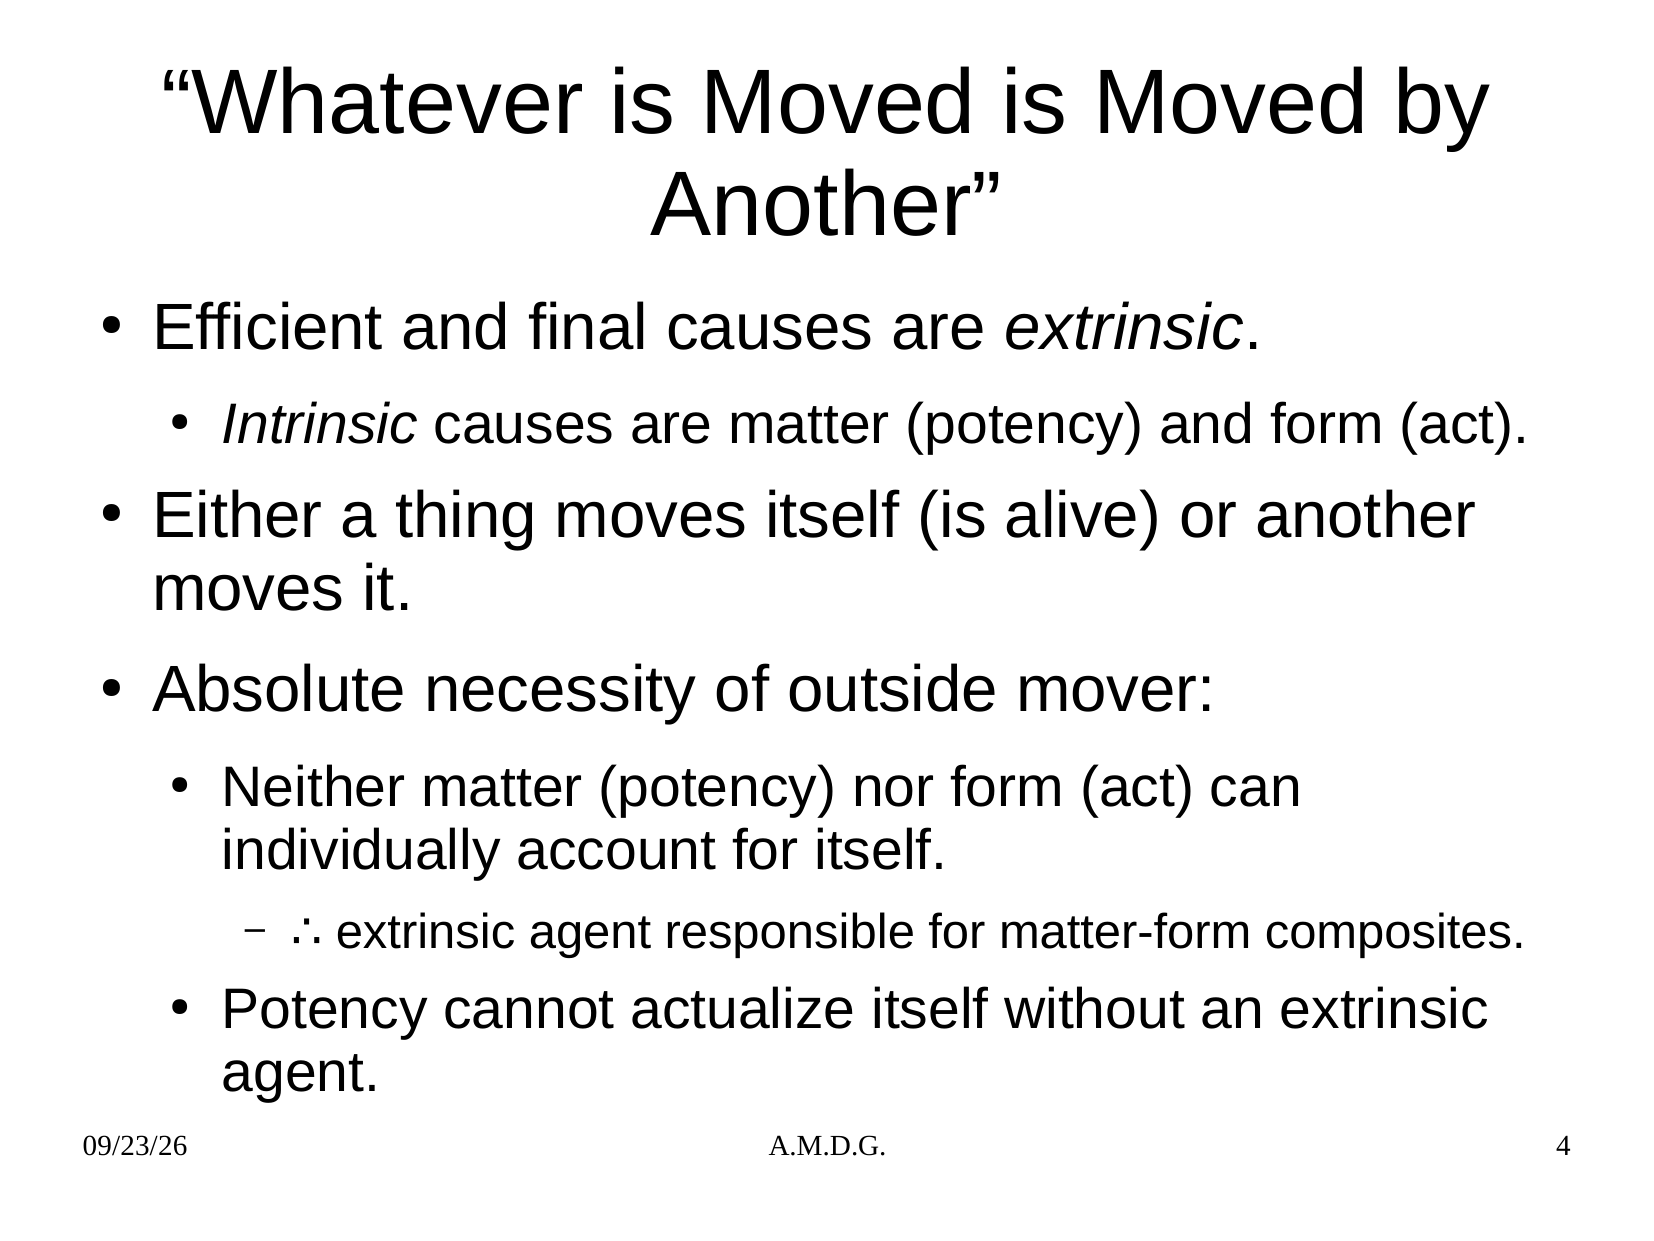

“Whatever is Moved is Moved by Another”
# Efficient and final causes are extrinsic.
Intrinsic causes are matter (potency) and form (act).
Either a thing moves itself (is alive) or another moves it.
Absolute necessity of outside mover:
Neither matter (potency) nor form (act) can individually account for itself.
∴ extrinsic agent responsible for matter-form composites.
Potency cannot actualize itself without an extrinsic agent.
A.M.D.G.
4